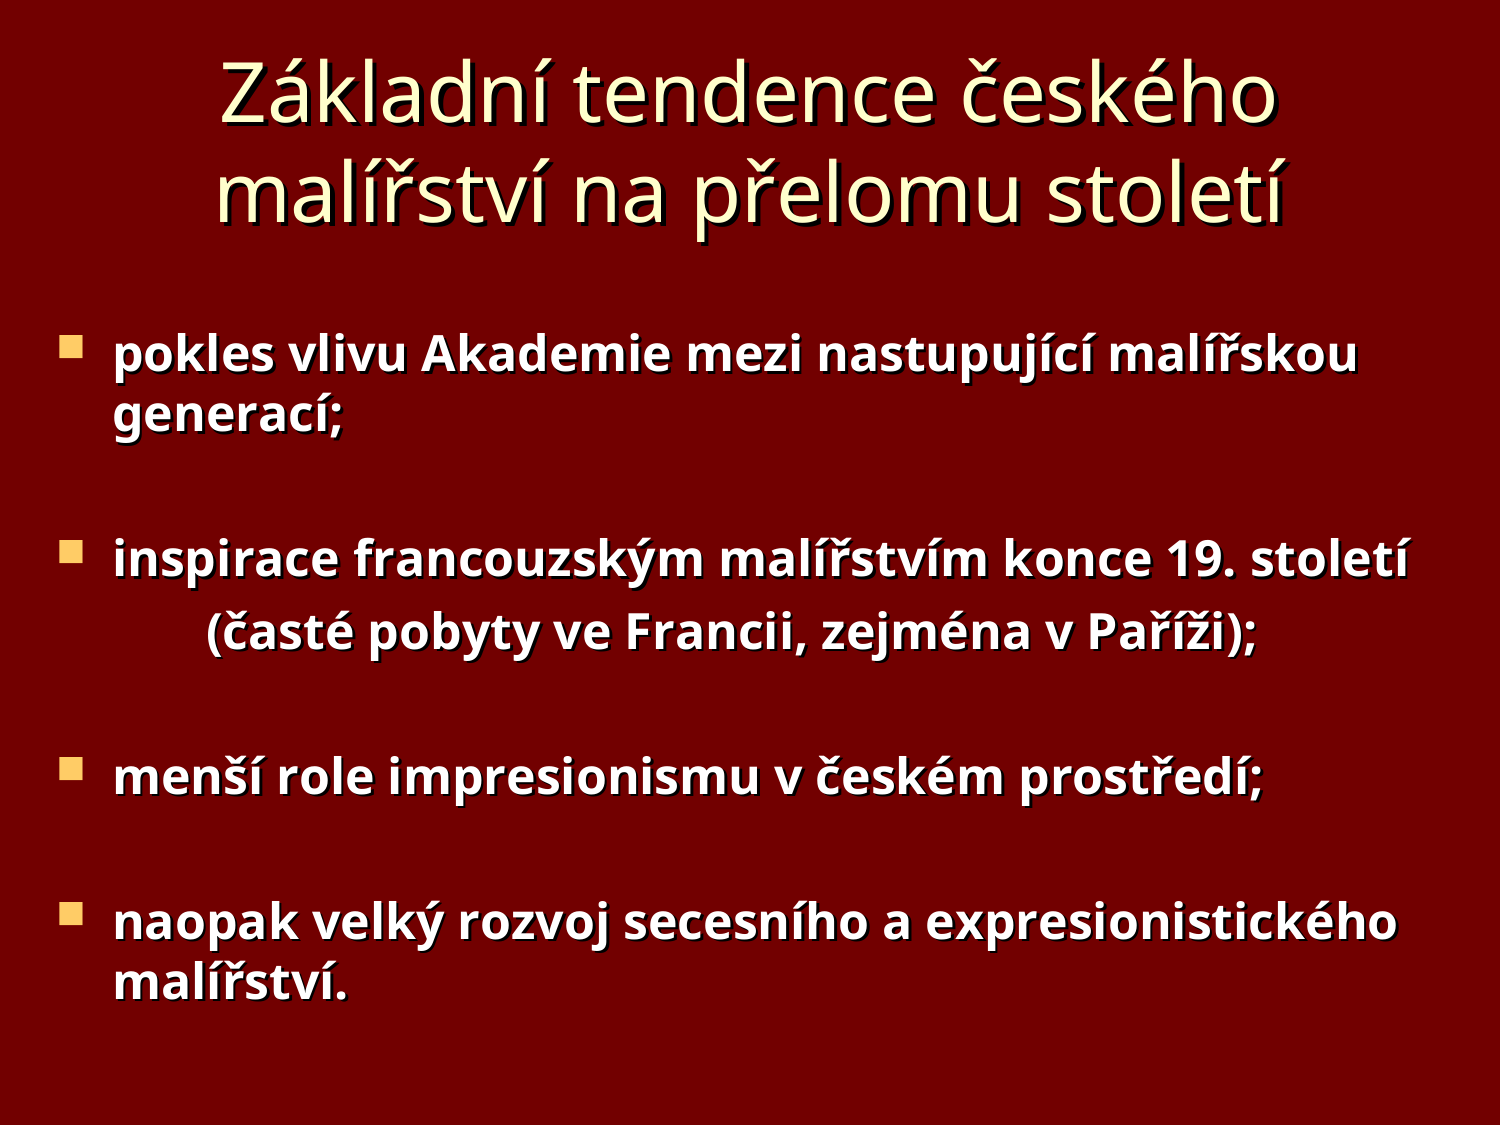

# Základní tendence českého malířství na přelomu století
pokles vlivu Akademie mezi nastupující malířskou generací;
inspirace francouzským malířstvím konce 19. století
		(časté pobyty ve Francii, zejména v Paříži);
menší role impresionismu v českém prostředí;
naopak velký rozvoj secesního a expresionistického malířství.